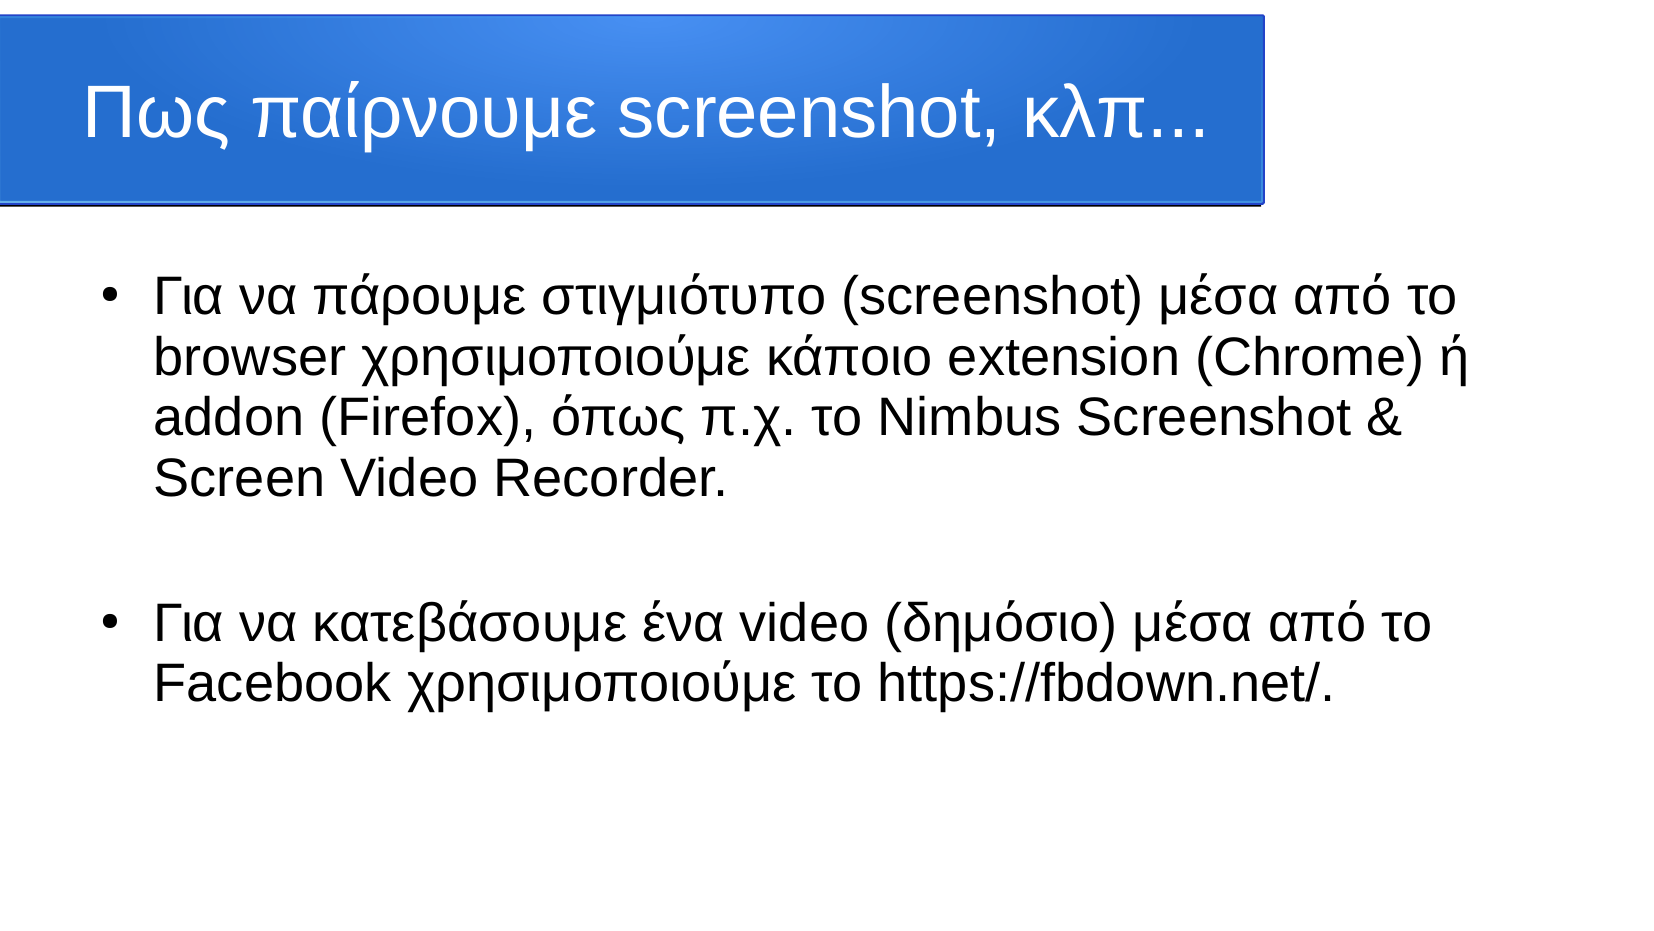

# Πως παίρνουμε screenshot, κλπ...
Για να πάρουμε στιγμιότυπο (screenshot) μέσα από το browser χρησιμοποιούμε κάποιο extension (Chrome) ή addon (Firefox), όπως π.χ. το Nimbus Screenshot & Screen Video Recorder.
Για να κατεβάσουμε ένα video (δημόσιο) μέσα από το Facebook χρησιμοποιούμε το https://fbdown.net/.